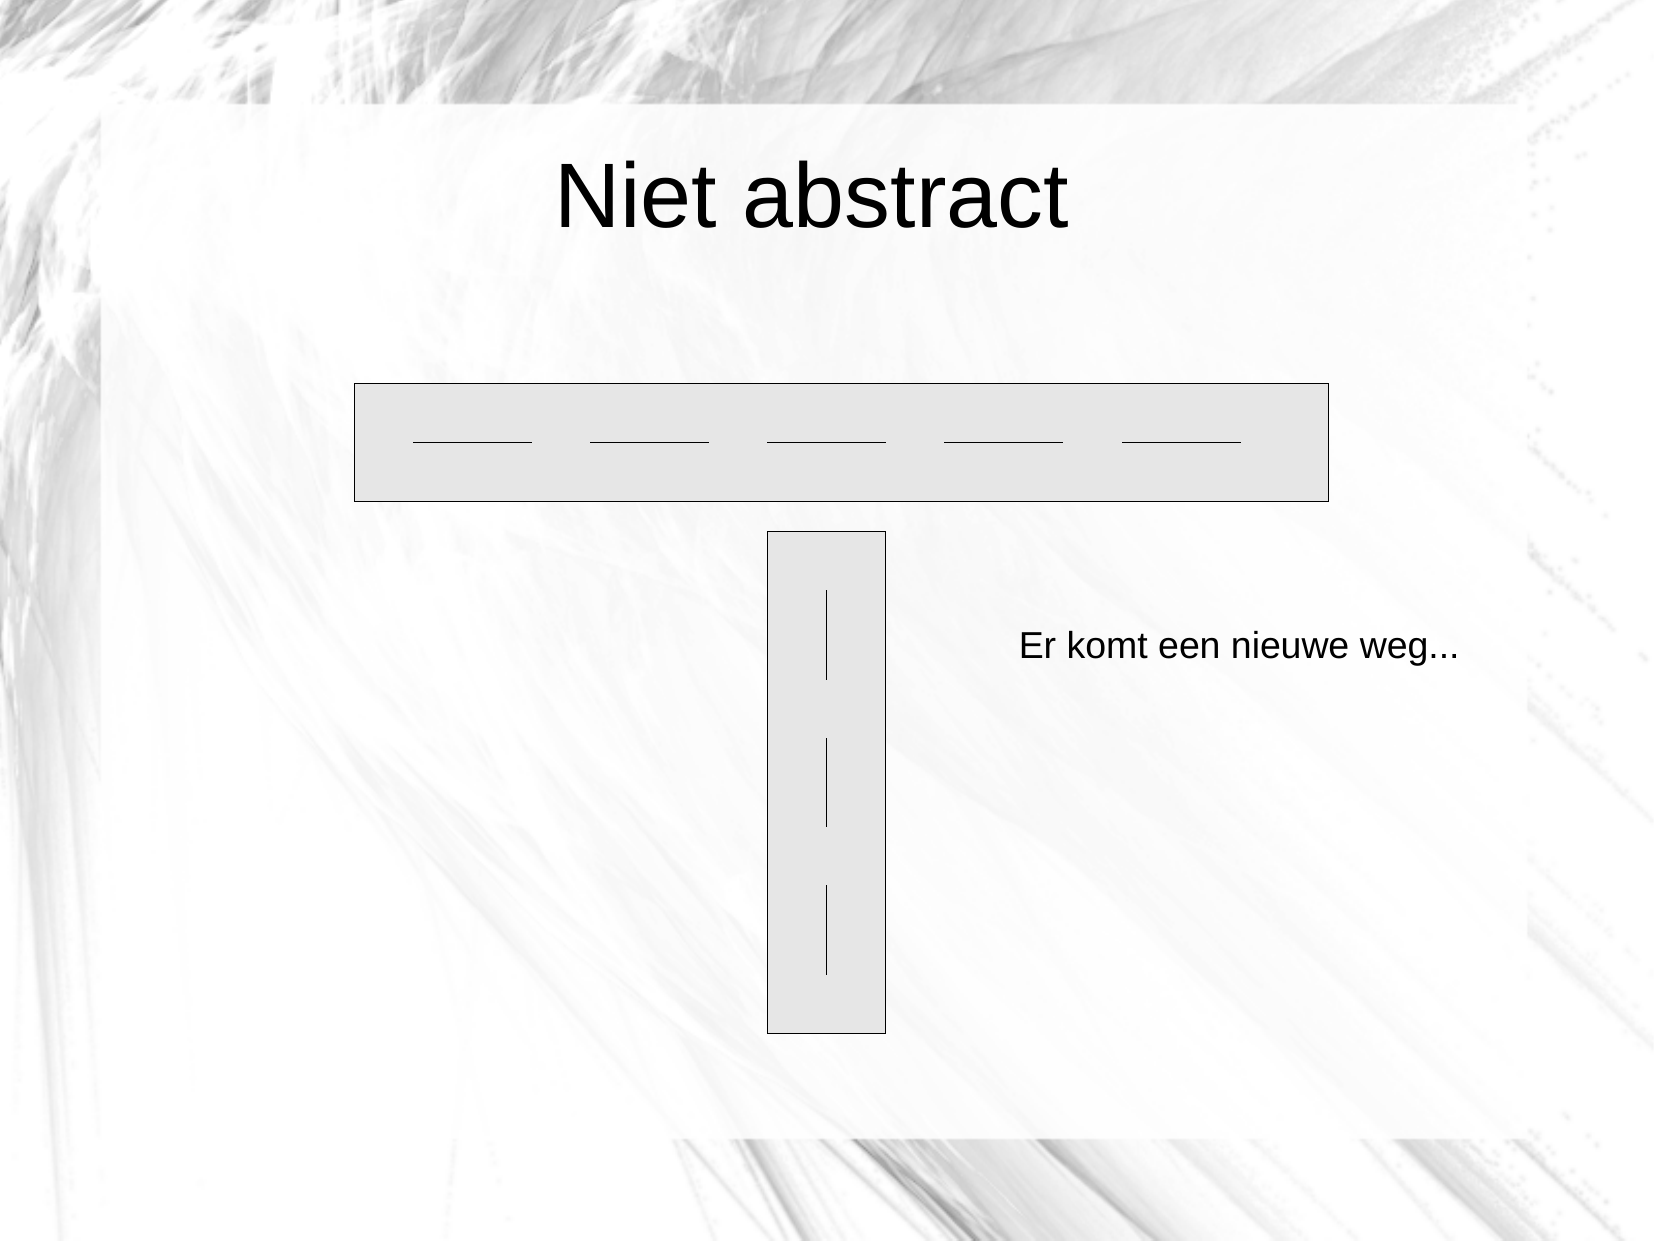

# Niet abstract
Er komt een nieuwe weg...